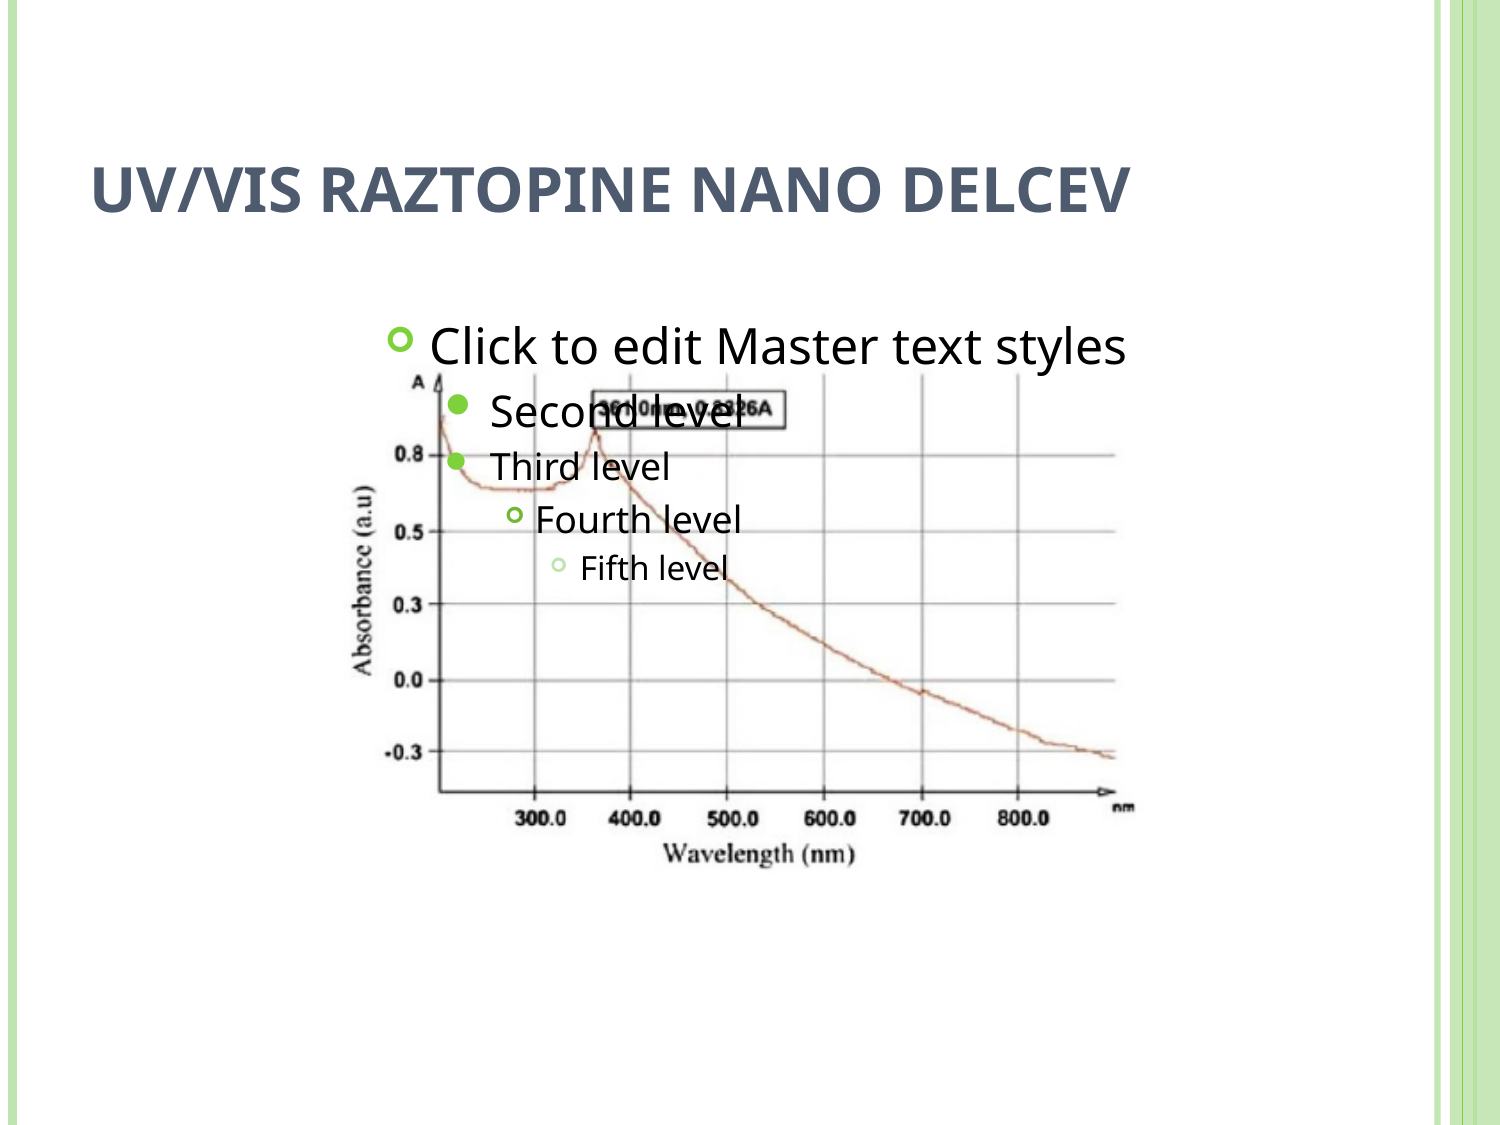

# UV/VIS RAZTOPINE NANO DELCEV
Click to edit Master text styles
Second level
Third level
Fourth level
Fifth level